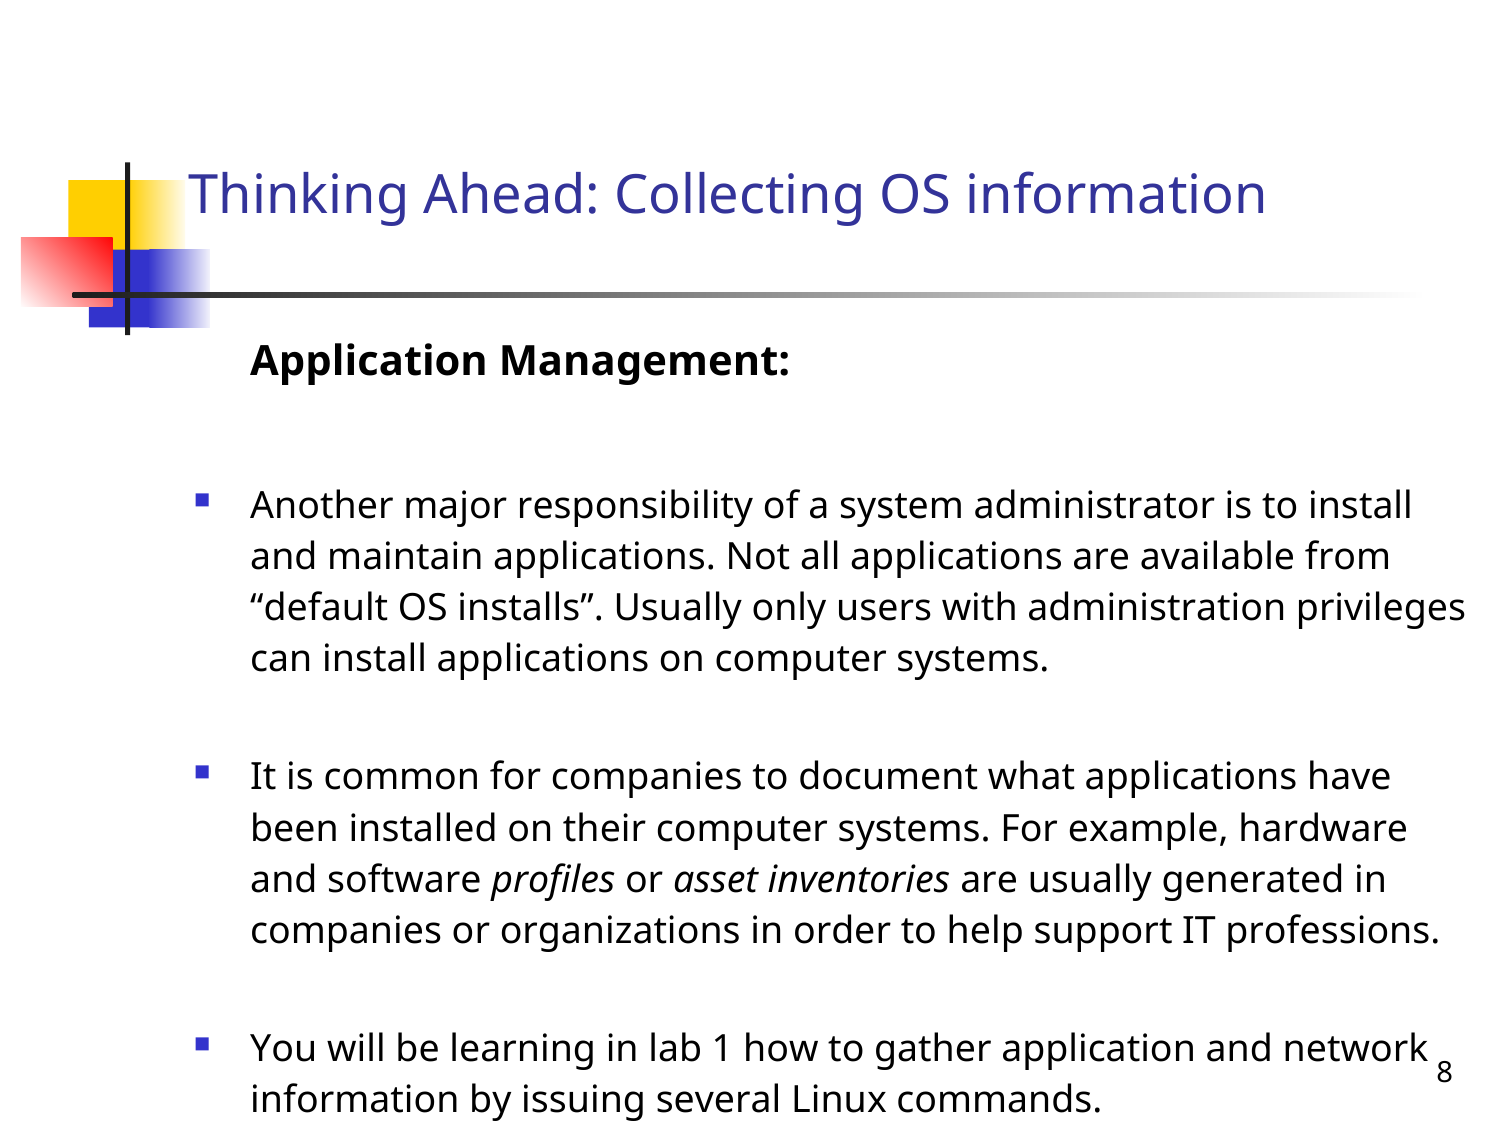

# Thinking Ahead: Collecting OS information
Application Management:
Another major responsibility of a system administrator is to install and maintain applications. Not all applications are available from “default OS installs”. Usually only users with administration privileges can install applications on computer systems.
It is common for companies to document what applications have been installed on their computer systems. For example, hardware and software profiles or asset inventories are usually generated in companies or organizations in order to help support IT professions.
You will be learning in lab 1 how to gather application and network information by issuing several Linux commands.
8